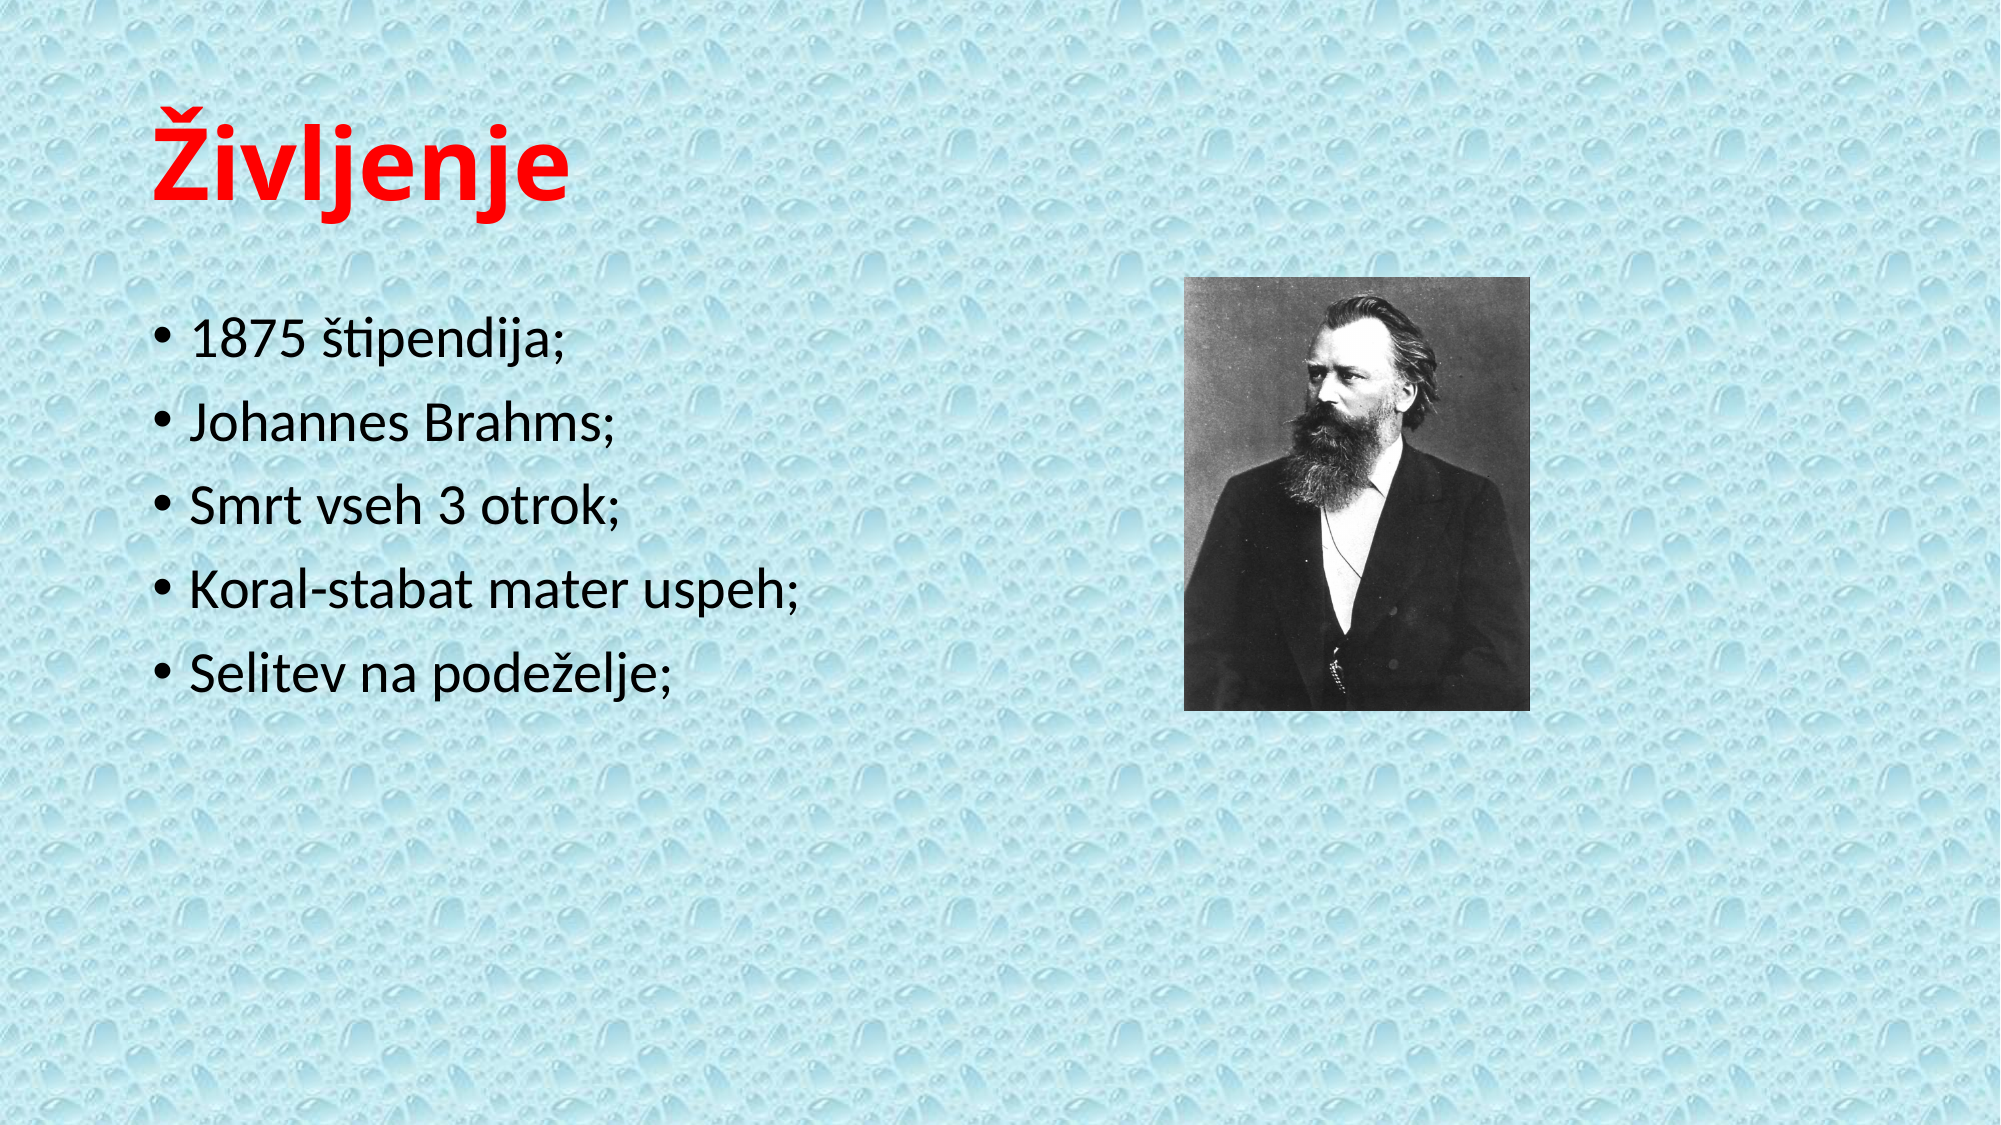

# Življenje
1875 štipendija;
Johannes Brahms;
Smrt vseh 3 otrok;
Koral-stabat mater uspeh;
Selitev na podeželje;